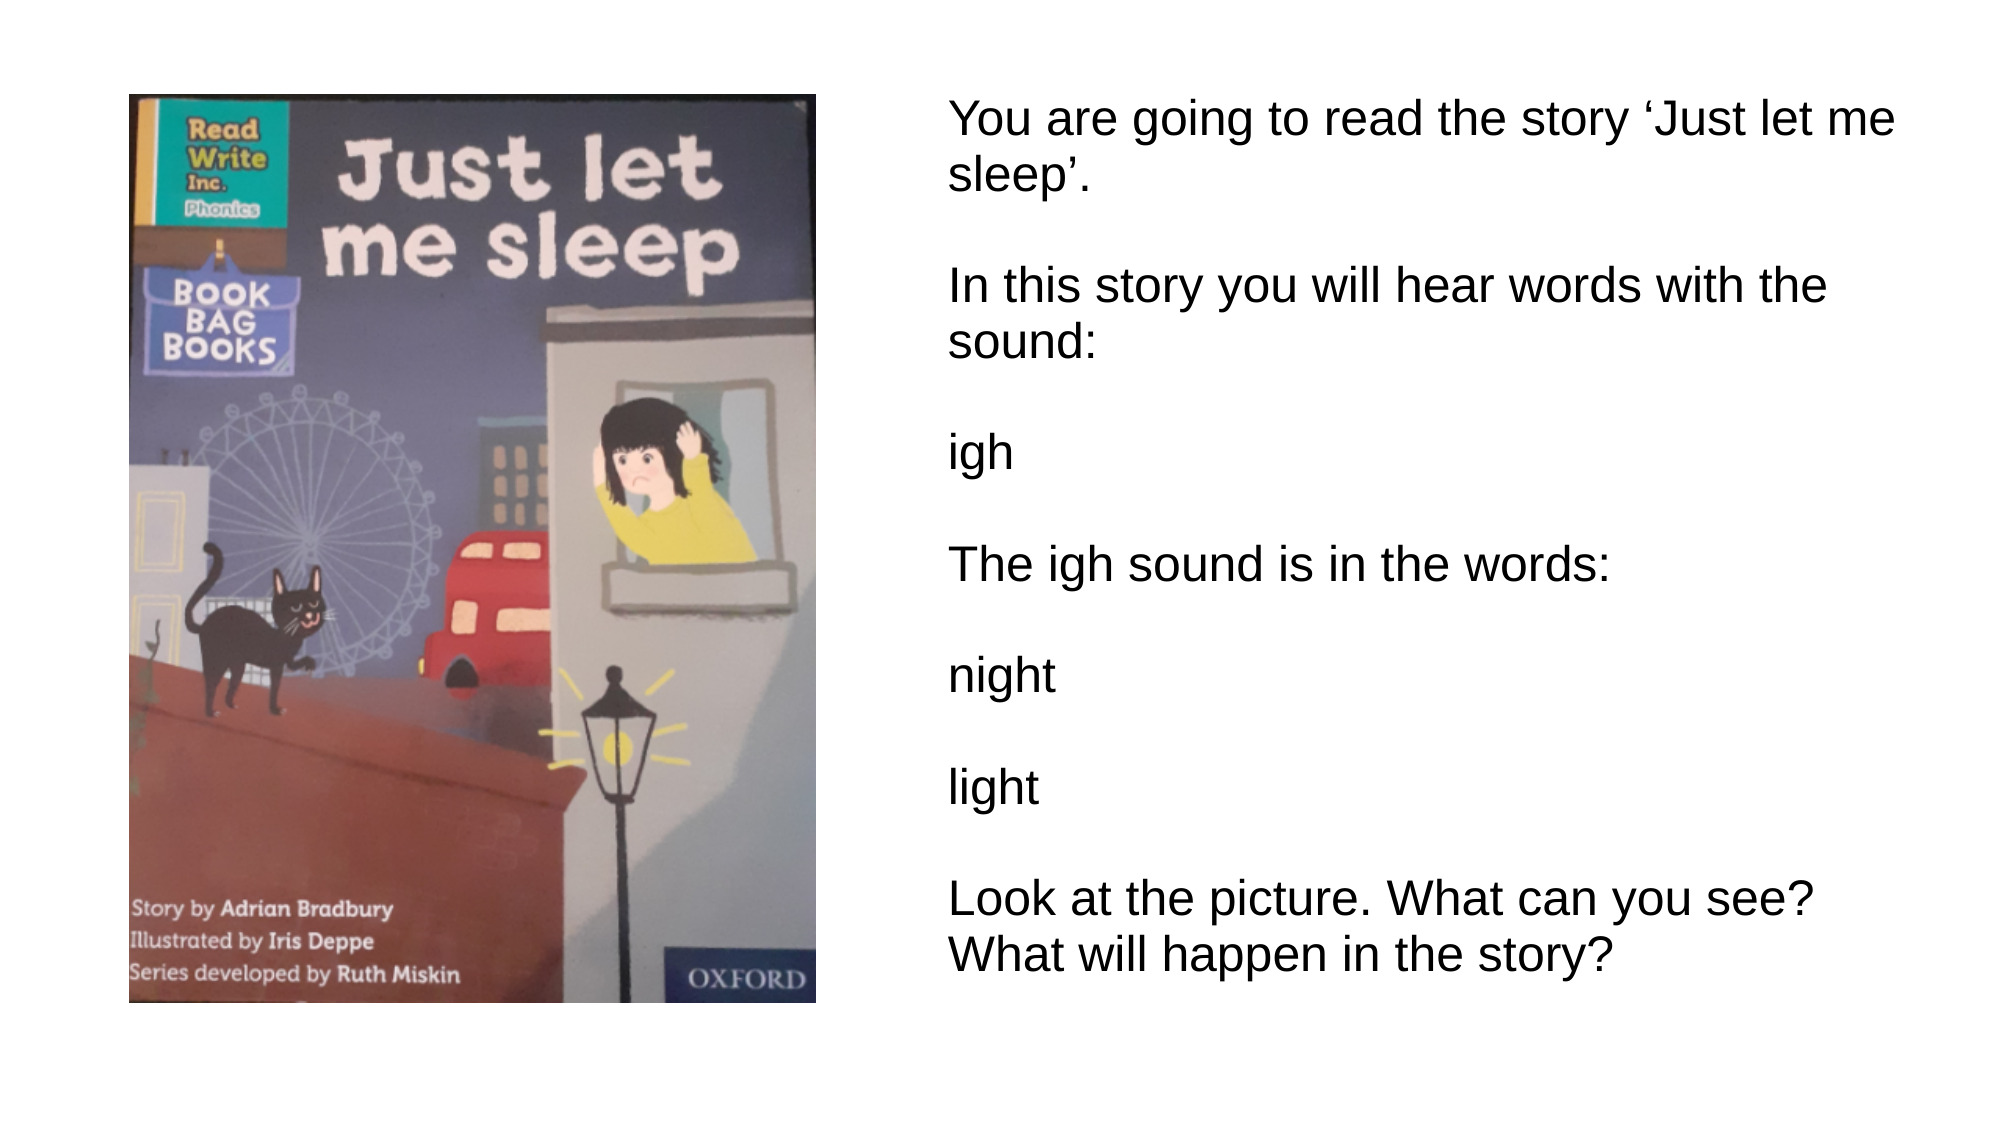

You are going to read the story ‘Just let me sleep’.
In this story you will hear words with the sound:
igh
The igh sound is in the words:
night
light
Look at the picture. What can you see? What will happen in the story?